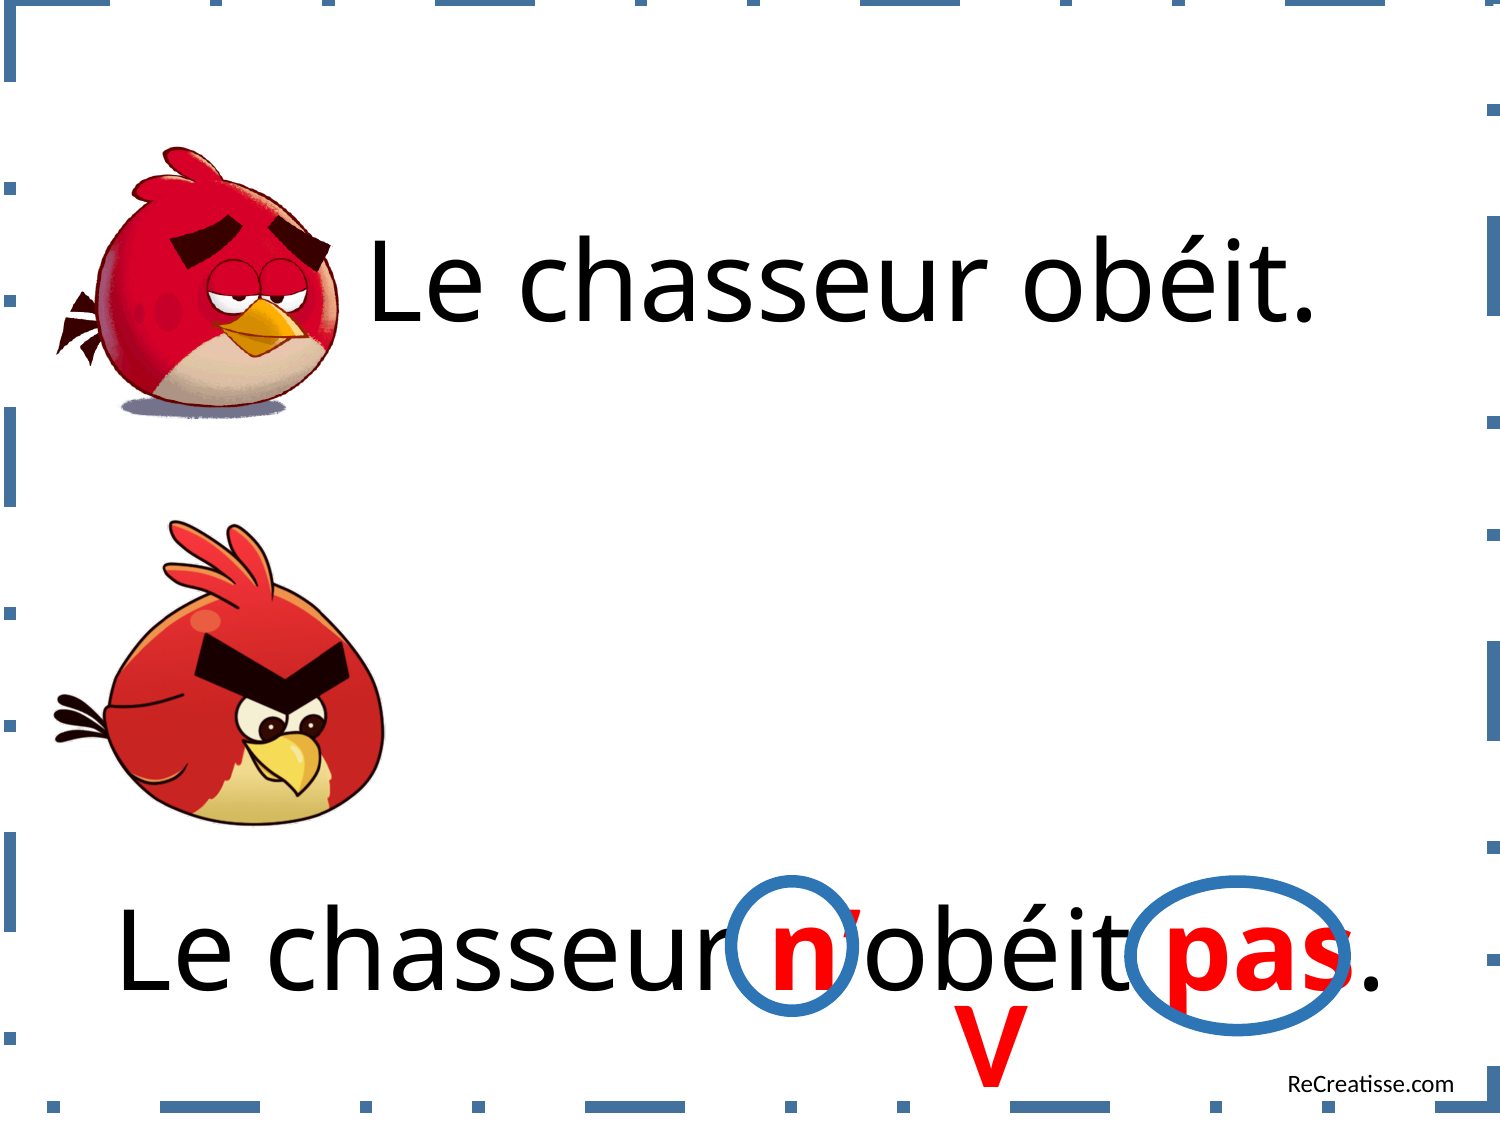

Le chasseur obéit.
Le chasseur n’obéit pas.
V
ReCreatisse.com